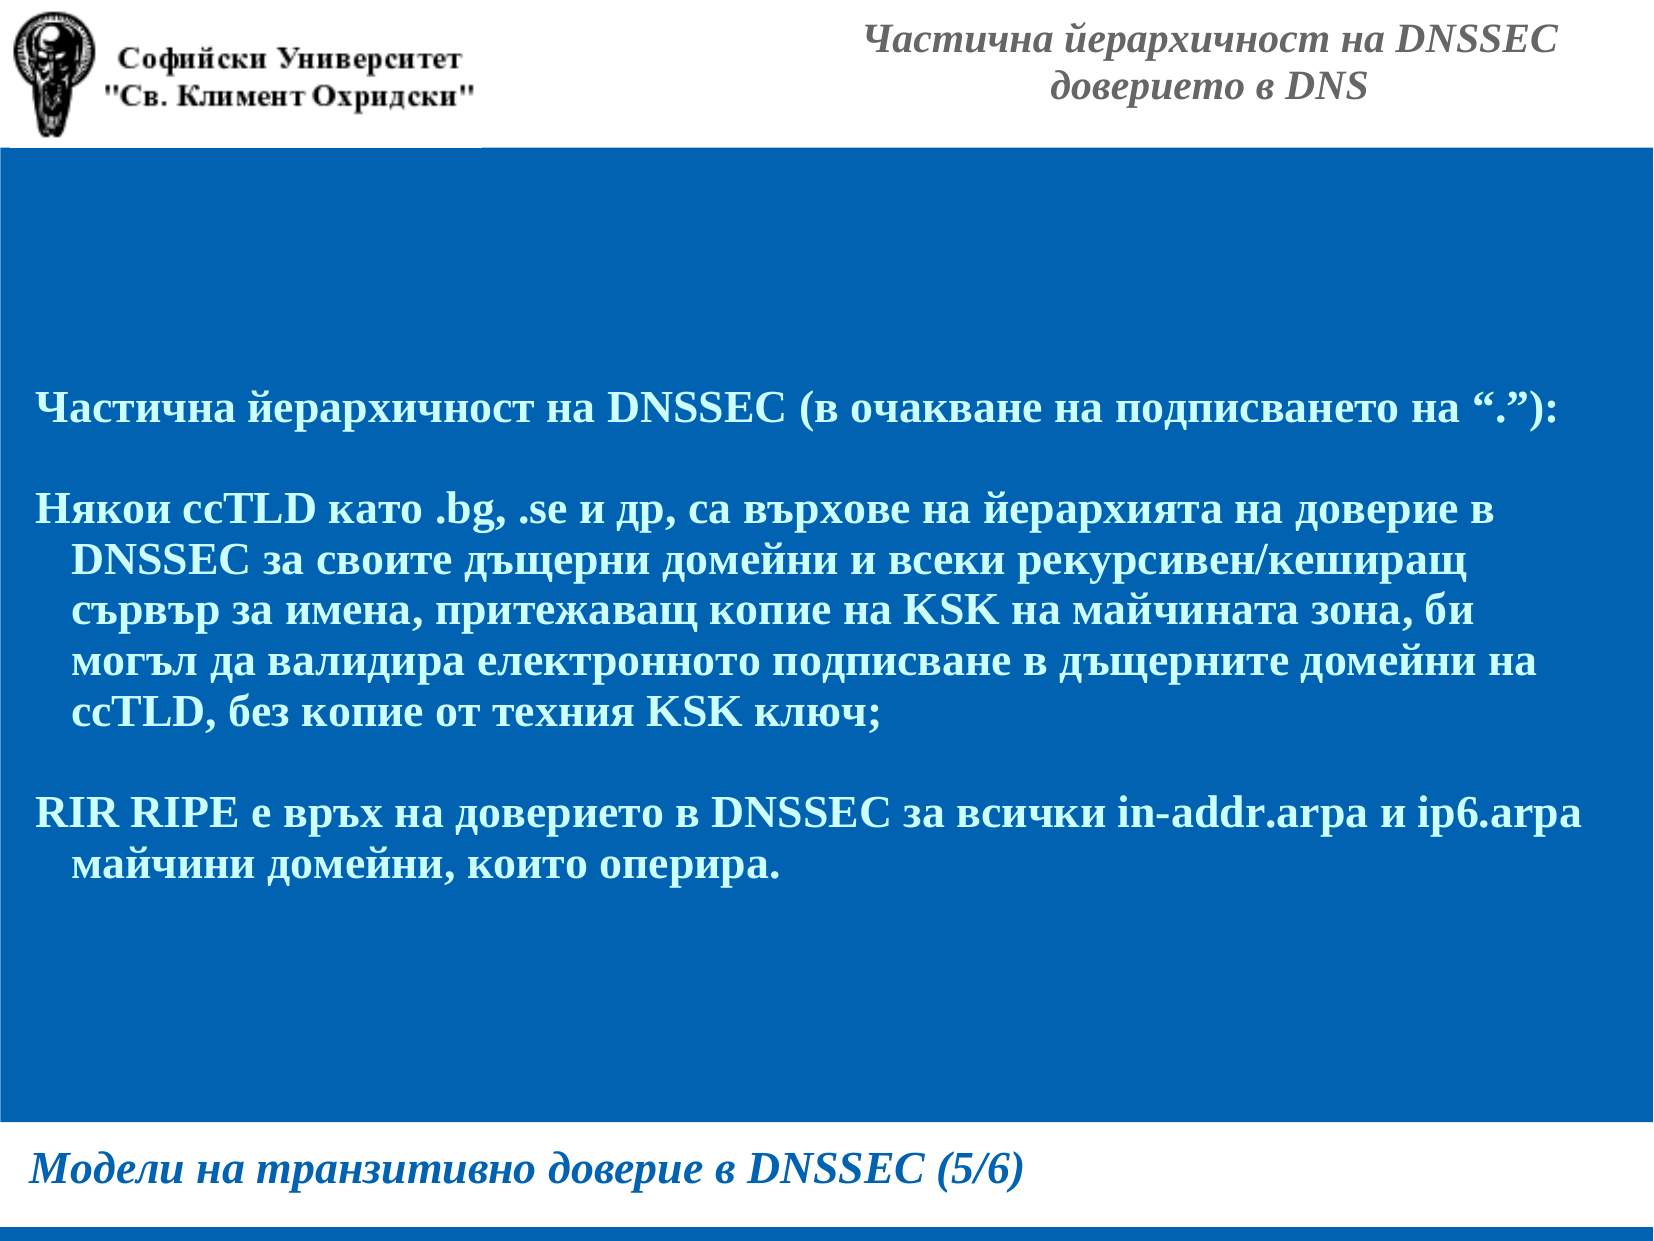

# Частична йерархичност на DNSSEC доверието в DNS
Частична йерархичност на DNSSEC (в очакване на подписването на “.”):
Някои ccTLD като .bg, .se и др, са върхове на йерархията на доверие в DNSSEC за своите дъщерни домейни и всеки рекурсивен/кеширащ сървър за имена, притежаващ копие на KSK на майчината зона, би могъл да валидира електронното подписване в дъщерните домейни на ccTLD, без копие от техния KSK ключ;
RIR RIPE е връх на доверието в DNSSEC за всички in-addr.arpa и ip6.arpa майчини домейни, които оперира.
Модели на транзитивно доверие в DNSSEC (5/6)